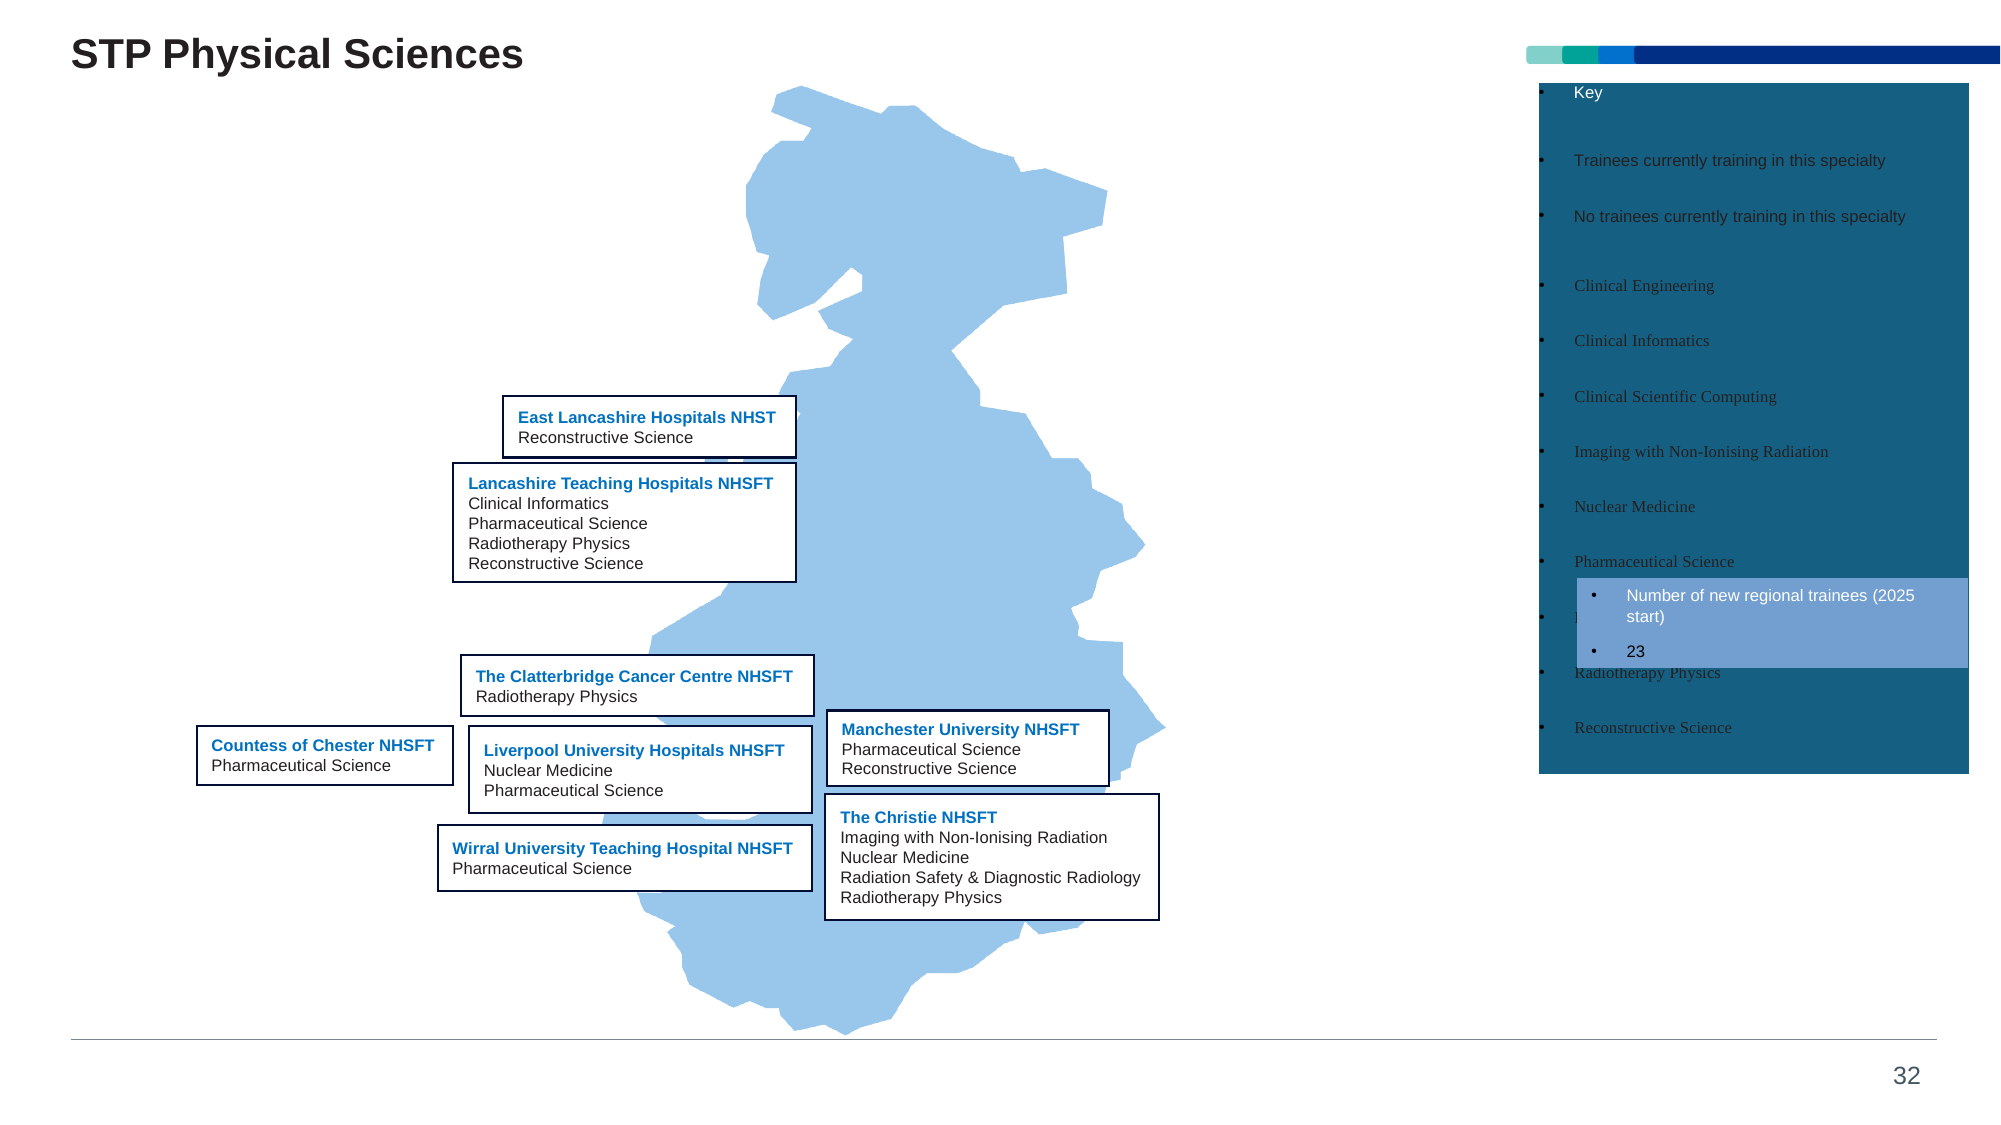

# STP Physical Sciences
| Key | |
| --- | --- |
| Trainees currently training in this specialty | |
| No trainees currently training in this specialty | |
| Specialty | |
| --- | --- |
| Clinical Engineering | |
| Clinical Informatics | |
| Clinical Scientific Computing | |
| Imaging with Non-Ionising Radiation | |
| Nuclear Medicine | |
| Pharmaceutical Science | |
| Radiation Safety & Diagnostic Radiology | |
| Radiotherapy Physics | |
| Reconstructive Science | |
East Lancashire Hospitals NHST
Reconstructive Science
Lancashire Teaching Hospitals NHSFT
Clinical Informatics
Pharmaceutical Science
Radiotherapy Physics
Reconstructive Science
| Number of new regional trainees (2025 start) |
| --- |
| 23 |
The Clatterbridge Cancer Centre NHSFT
Radiotherapy Physics
Manchester University NHSFT
Pharmaceutical Science
Reconstructive Science
Countess of Chester NHSFT
Pharmaceutical Science
Liverpool University Hospitals NHSFT
Nuclear Medicine
Pharmaceutical Science
The Christie NHSFT
Imaging with Non-Ionising Radiation
Nuclear Medicine
Radiation Safety & Diagnostic Radiology
Radiotherapy Physics
Wirral University Teaching Hospital NHSFT
Pharmaceutical Science